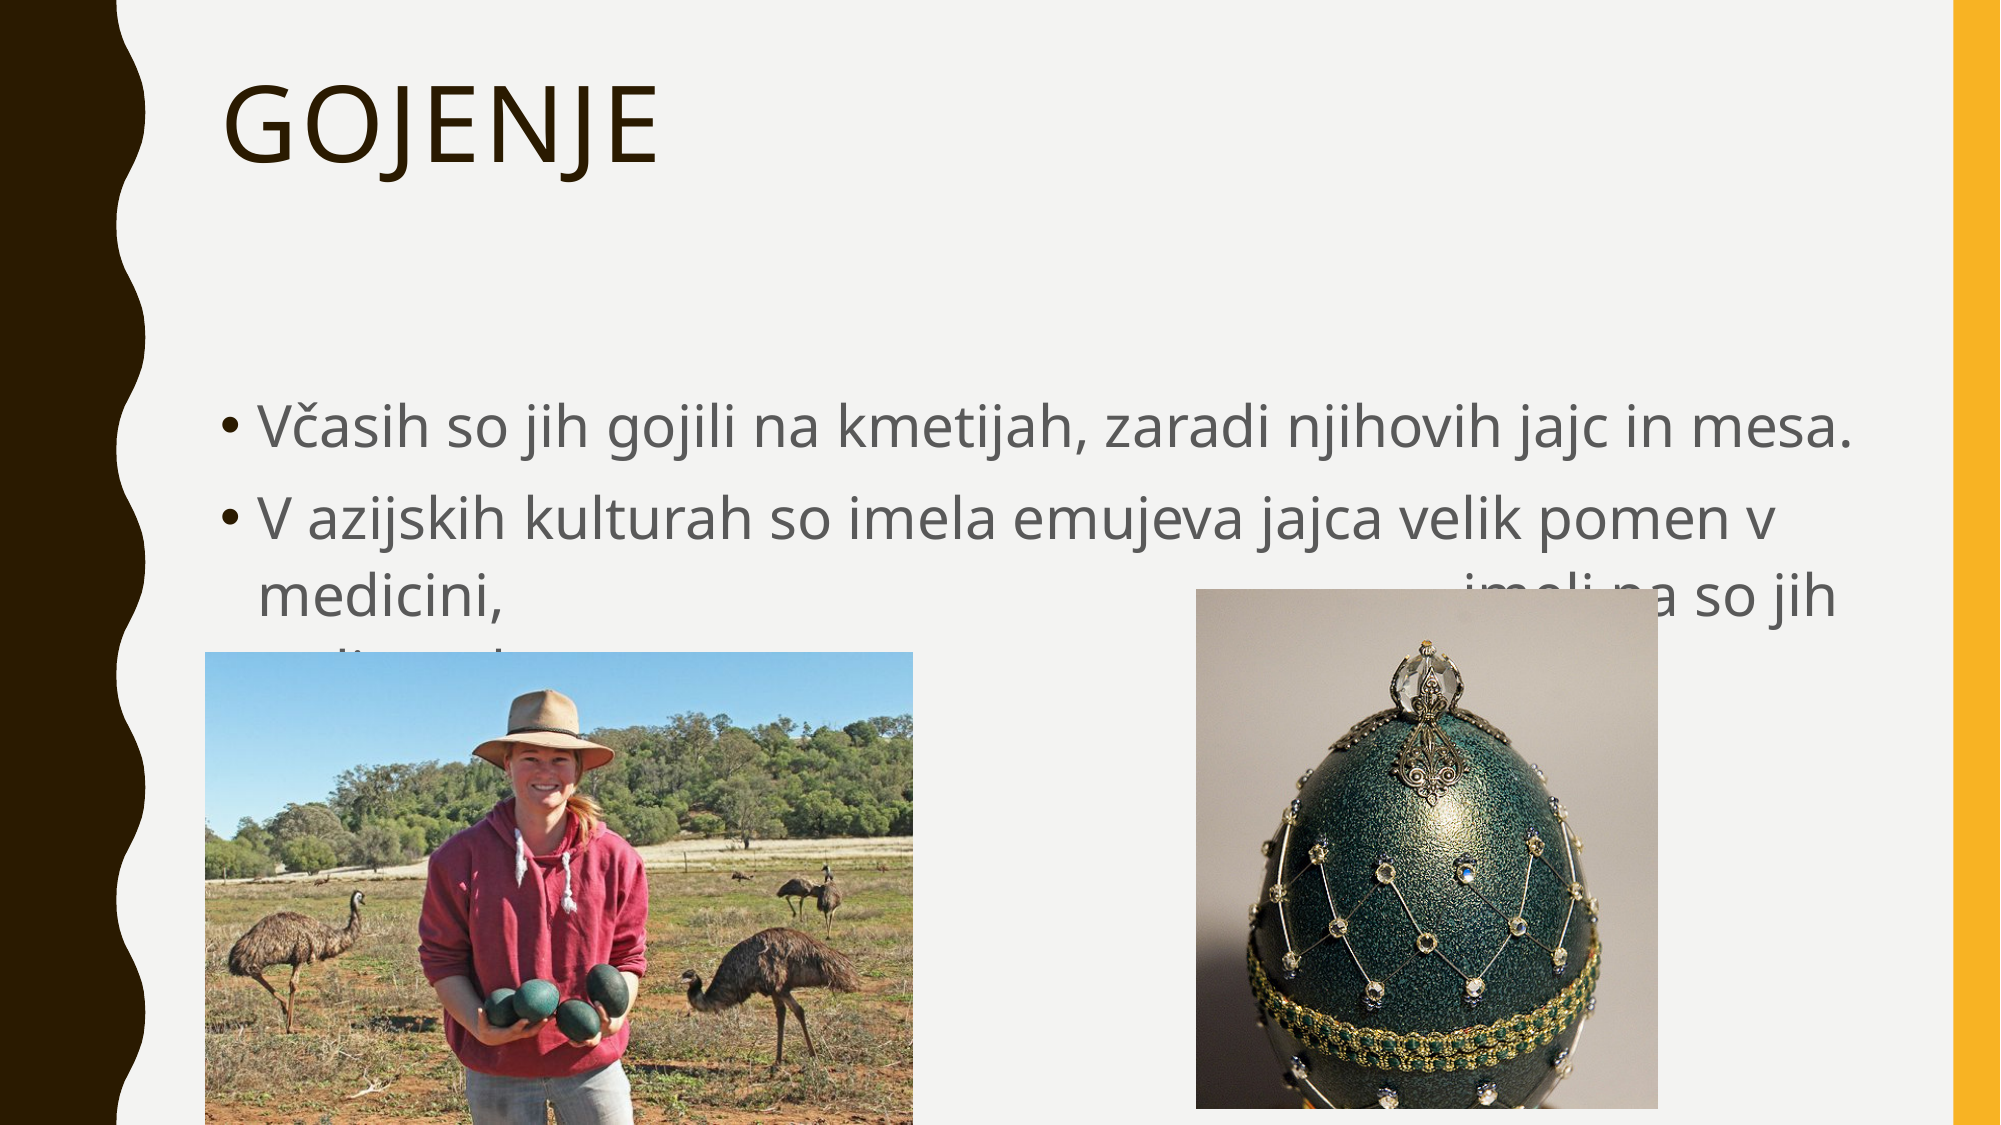

# gojenje
Včasih so jih gojili na kmetijah, zaradi njihovih jajc in mesa.
V azijskih kulturah so imela emujeva jajca velik pomen v medicini, imeli pa so jih tudi za okras.